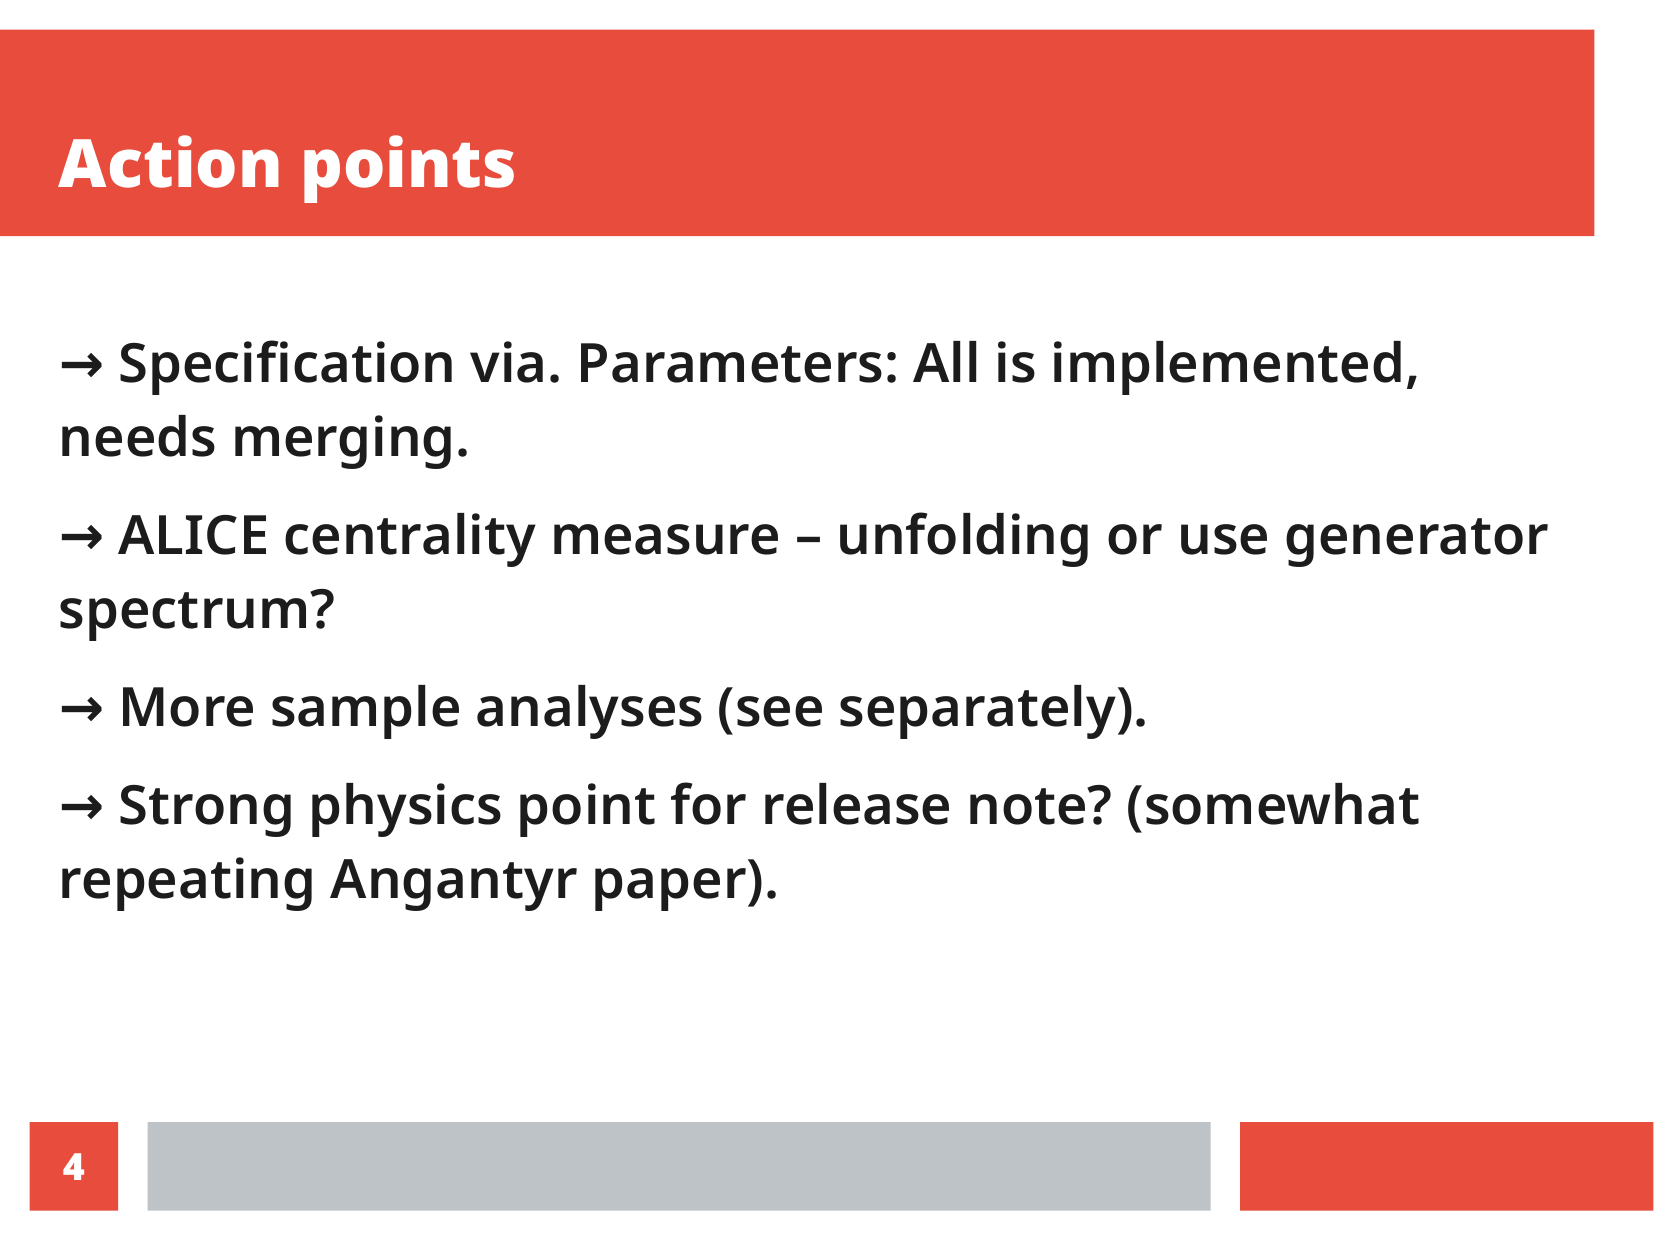

# Action points
→ Specification via. Parameters: All is implemented, needs merging.
→ ALICE centrality measure – unfolding or use generator spectrum?
→ More sample analyses (see separately).
→ Strong physics point for release note? (somewhat repeating Angantyr paper).
4